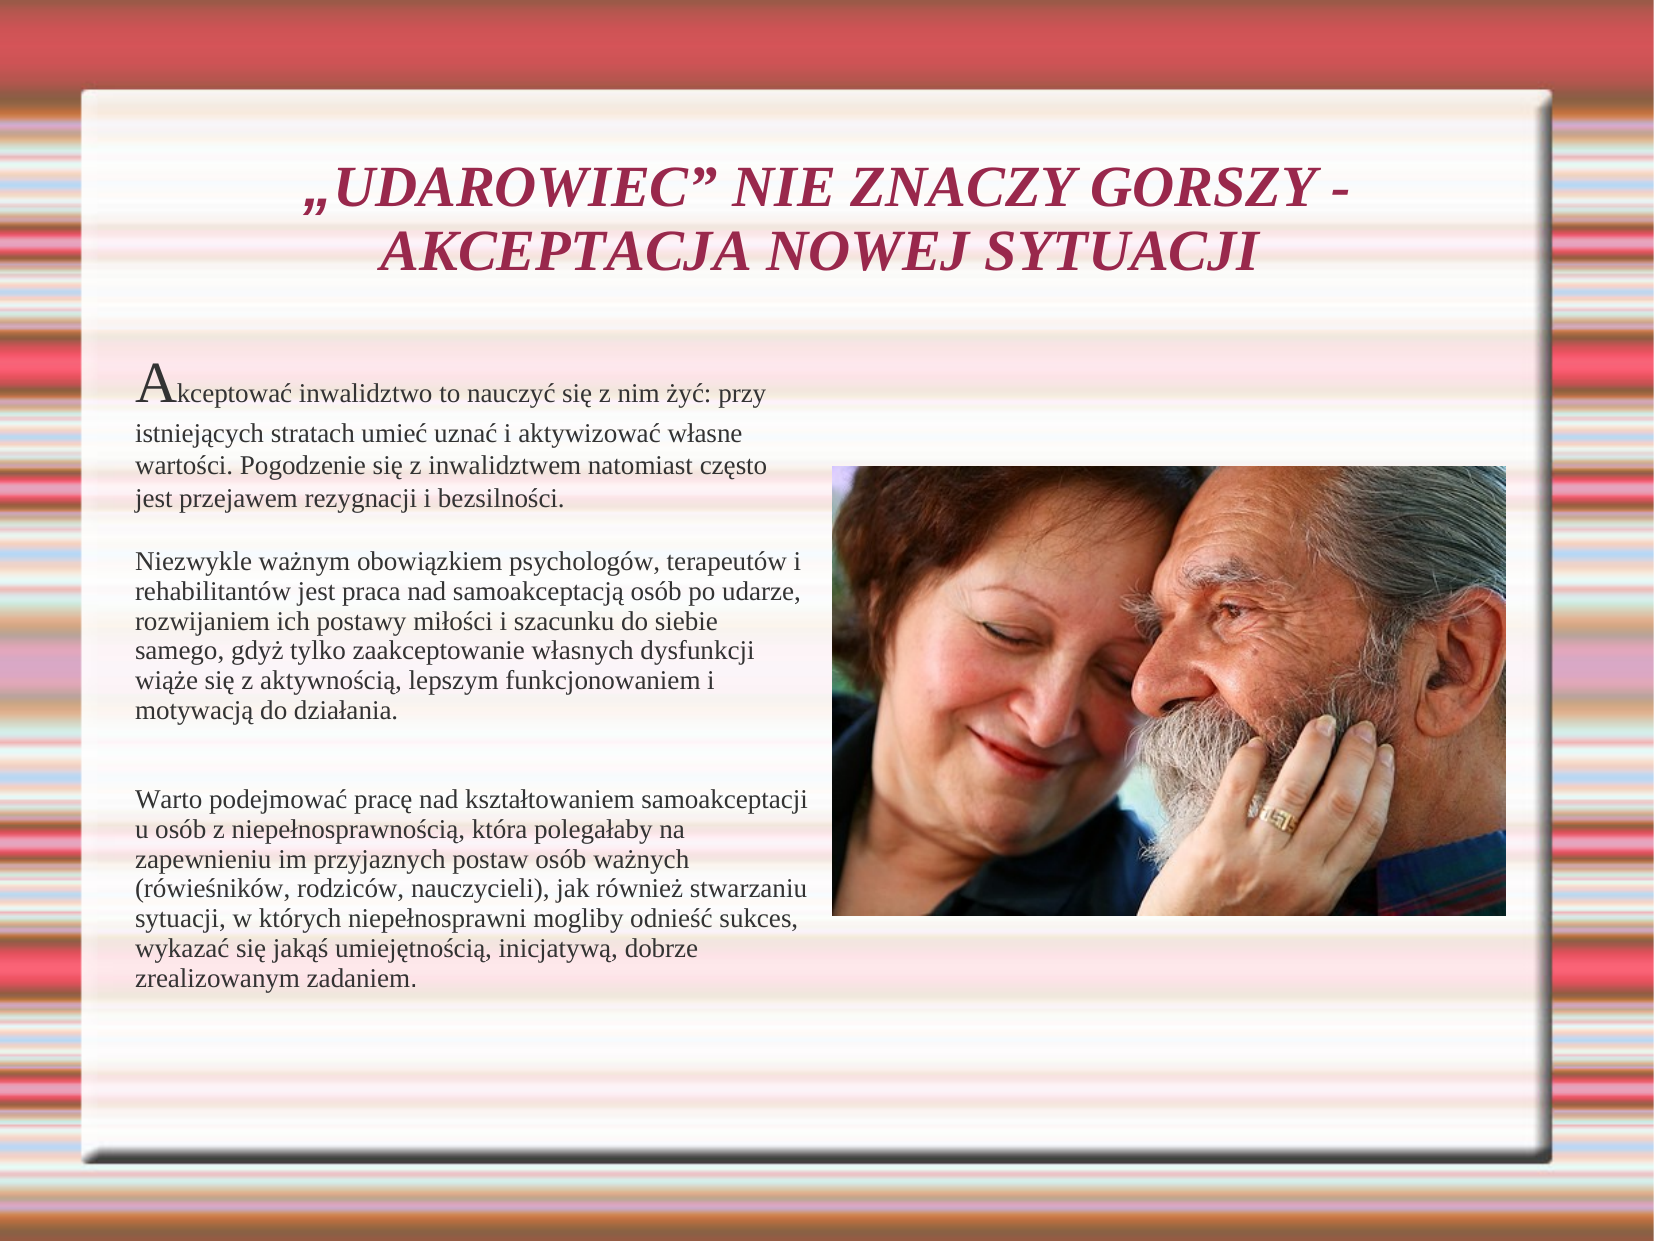

„UDAROWIEC” NIE ZNACZY GORSZY - AKCEPTACJA NOWEJ SYTUACJI
# Akceptować inwalidztwo to nauczyć się z nim żyć: przy istniejących stratach umieć uznać i aktywizować własne wartości. Pogodzenie się z inwalidztwem natomiast często jest przejawem rezygnacji i bezsilności.
Niezwykle ważnym obowiązkiem psychologów, terapeutów i rehabilitantów jest praca nad samoakceptacją osób po udarze, rozwijaniem ich postawy miłości i szacunku do siebie samego, gdyż tylko zaakceptowanie własnych dysfunkcji wiąże się z aktywnością, lepszym funkcjonowaniem i motywacją do działania.
Warto podejmować pracę nad kształtowaniem samoakceptacji u osób z niepełnosprawnością, która polegałaby na zapewnieniu im przyjaznych postaw osób ważnych (rówieśników, rodziców, nauczycieli), jak również stwarzaniu sytuacji, w których niepełnosprawni mogliby odnieść sukces, wykazać się jakąś umiejętnością, inicjatywą, dobrze zrealizowanym zadaniem.